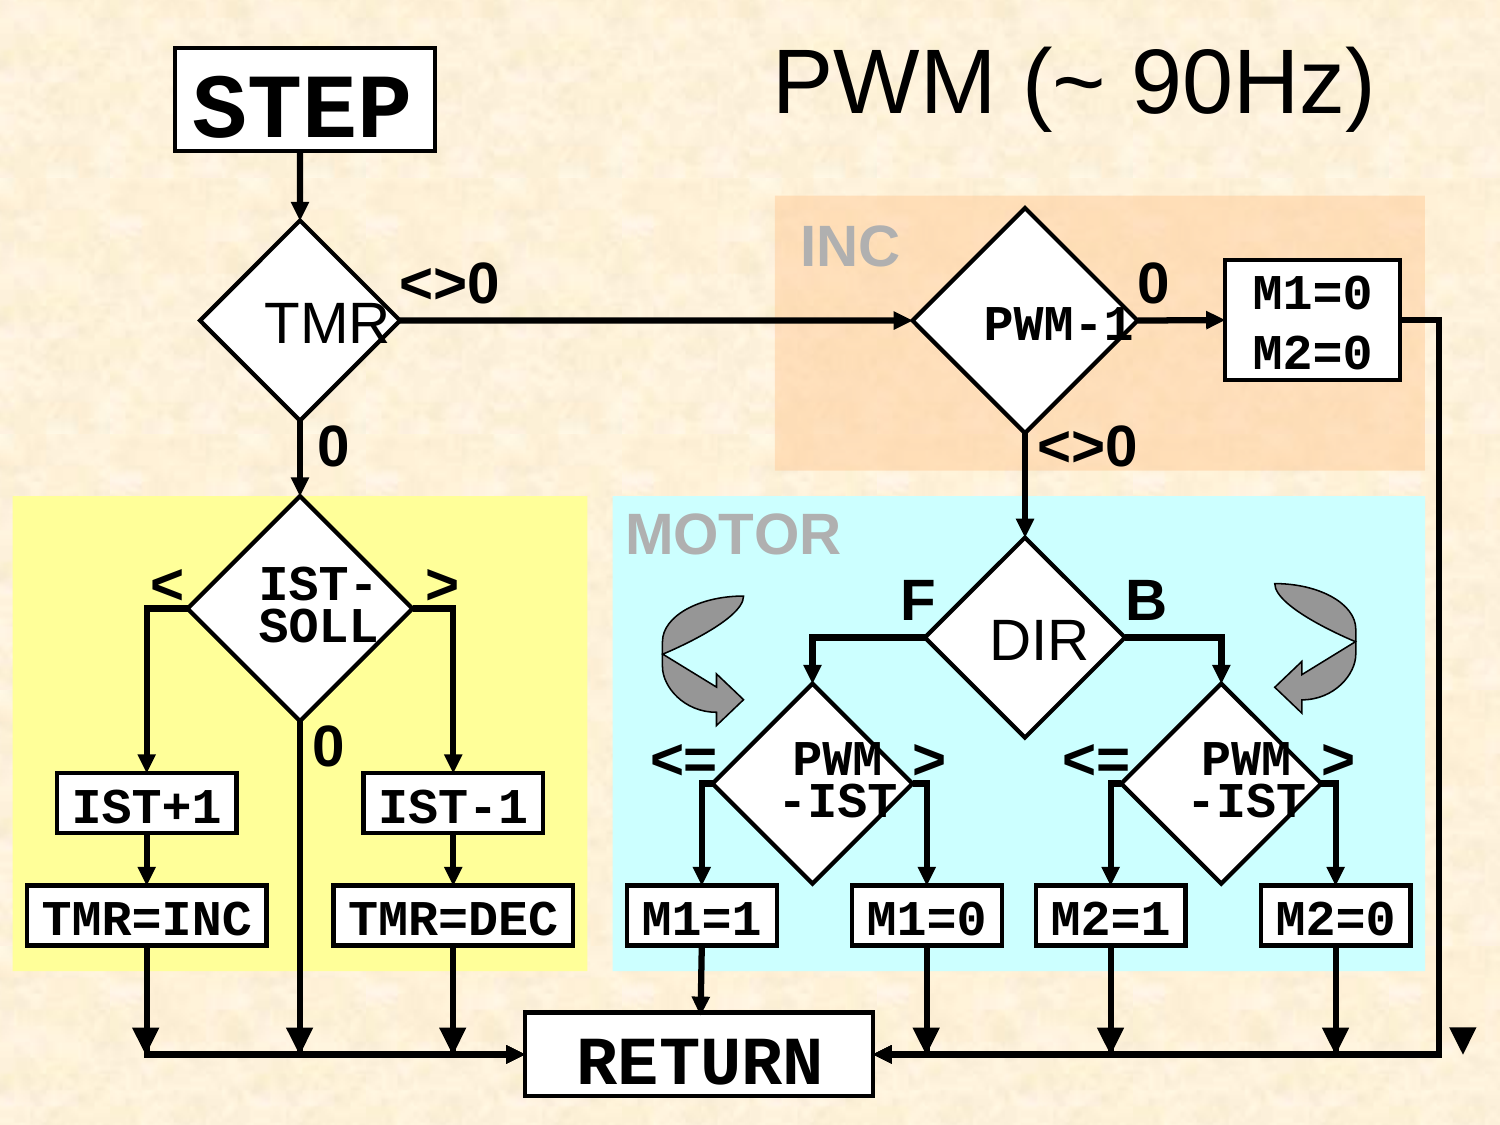

# PWM (~ 90Hz)
STEP
INC
PWM-1
TMR
<>0
0
M1=0
M2=0
0
<>0
IST-
SOLL
MOTOR
DIR
<
>
F
B
PWM
-IST
PWM
-IST
0
<=
>
<=
>
IST+1
TMR=INC
IST-1
TMR=DEC
M1=1
M1=0
M2=1
M2=0
RETURN